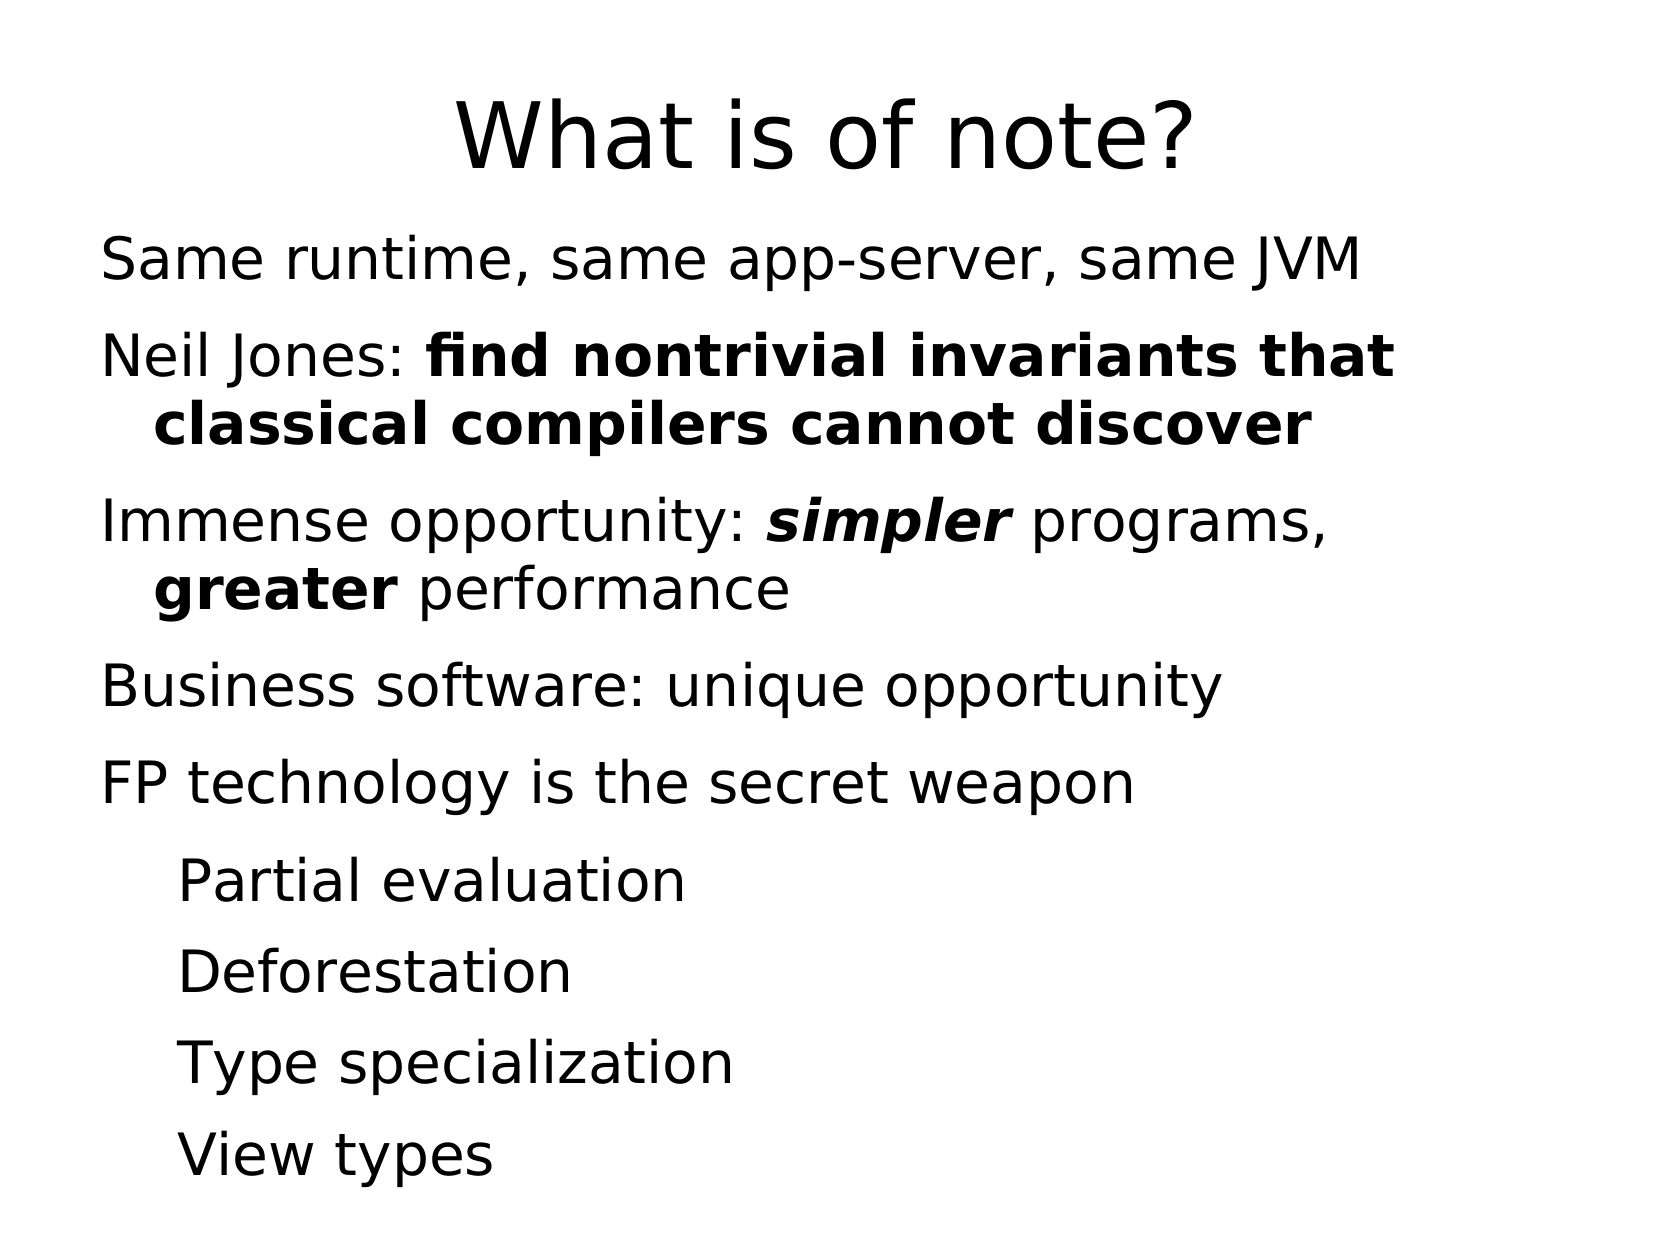

# What is of note?
Same runtime, same app-server, same JVM
Neil Jones: find nontrivial invariants that classical compilers cannot discover
Immense opportunity: simpler programs, greater performance
Business software: unique opportunity
FP technology is the secret weapon
Partial evaluation
Deforestation
Type specialization
View types